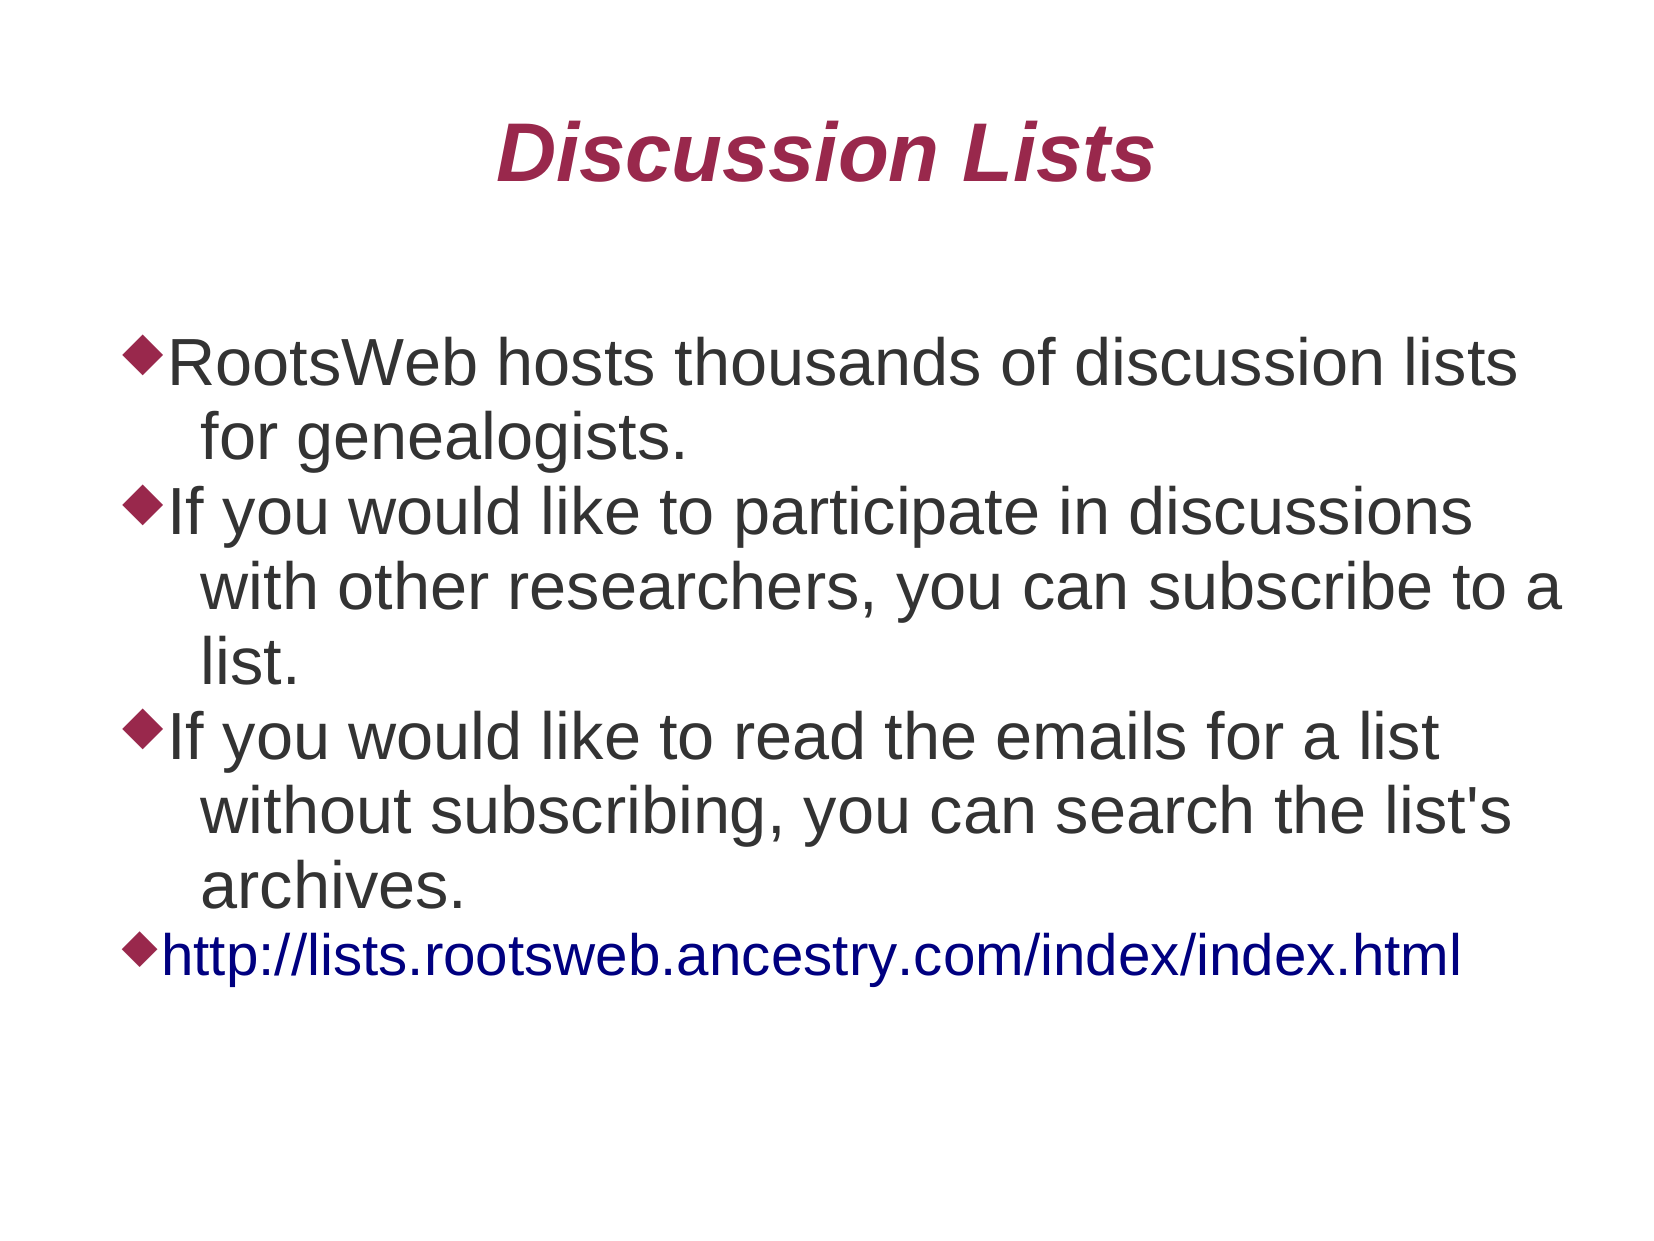

# Discussion Lists
RootsWeb hosts thousands of discussion lists for genealogists.
If you would like to participate in discussions with other researchers, you can subscribe to a list.
If you would like to read the emails for a list without subscribing, you can search the list's archives.
http://lists.rootsweb.ancestry.com/index/index.html